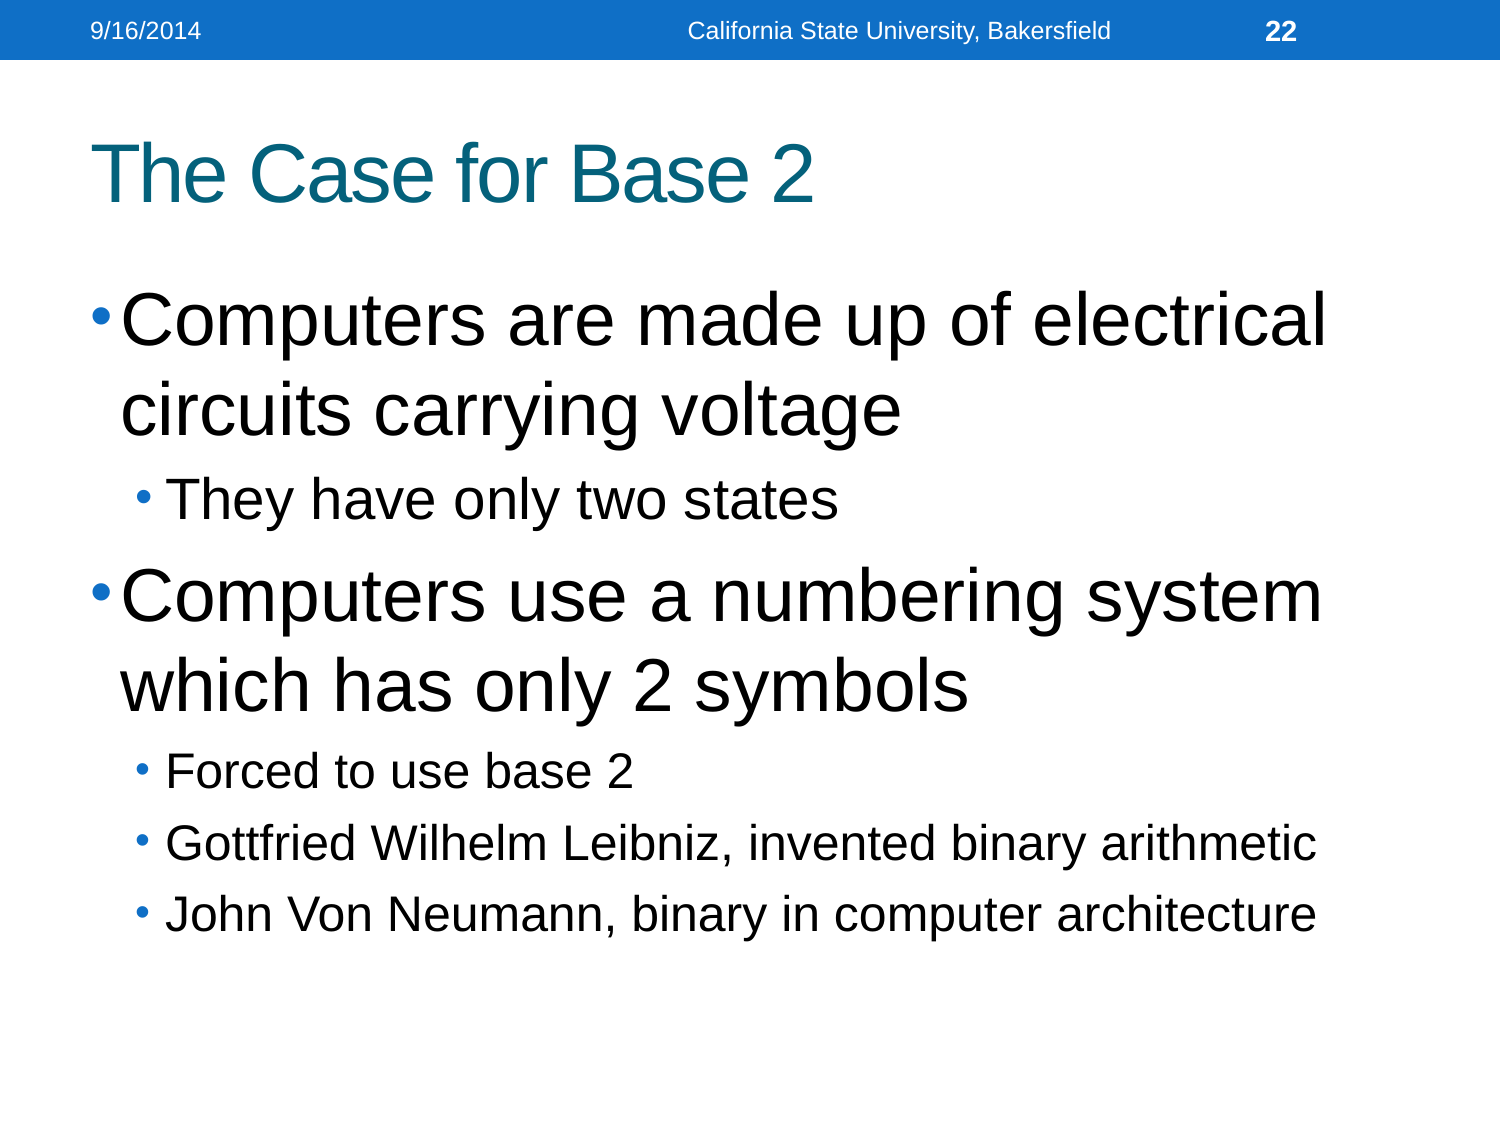

9/16/2014
California State University, Bakersfield
# The Case for Base 2
Computers are made up of electrical circuits carrying voltage
They have only two states
Computers use a numbering system which has only 2 symbols
Forced to use base 2
Gottfried Wilhelm Leibniz, invented binary arithmetic
John Von Neumann, binary in computer architecture